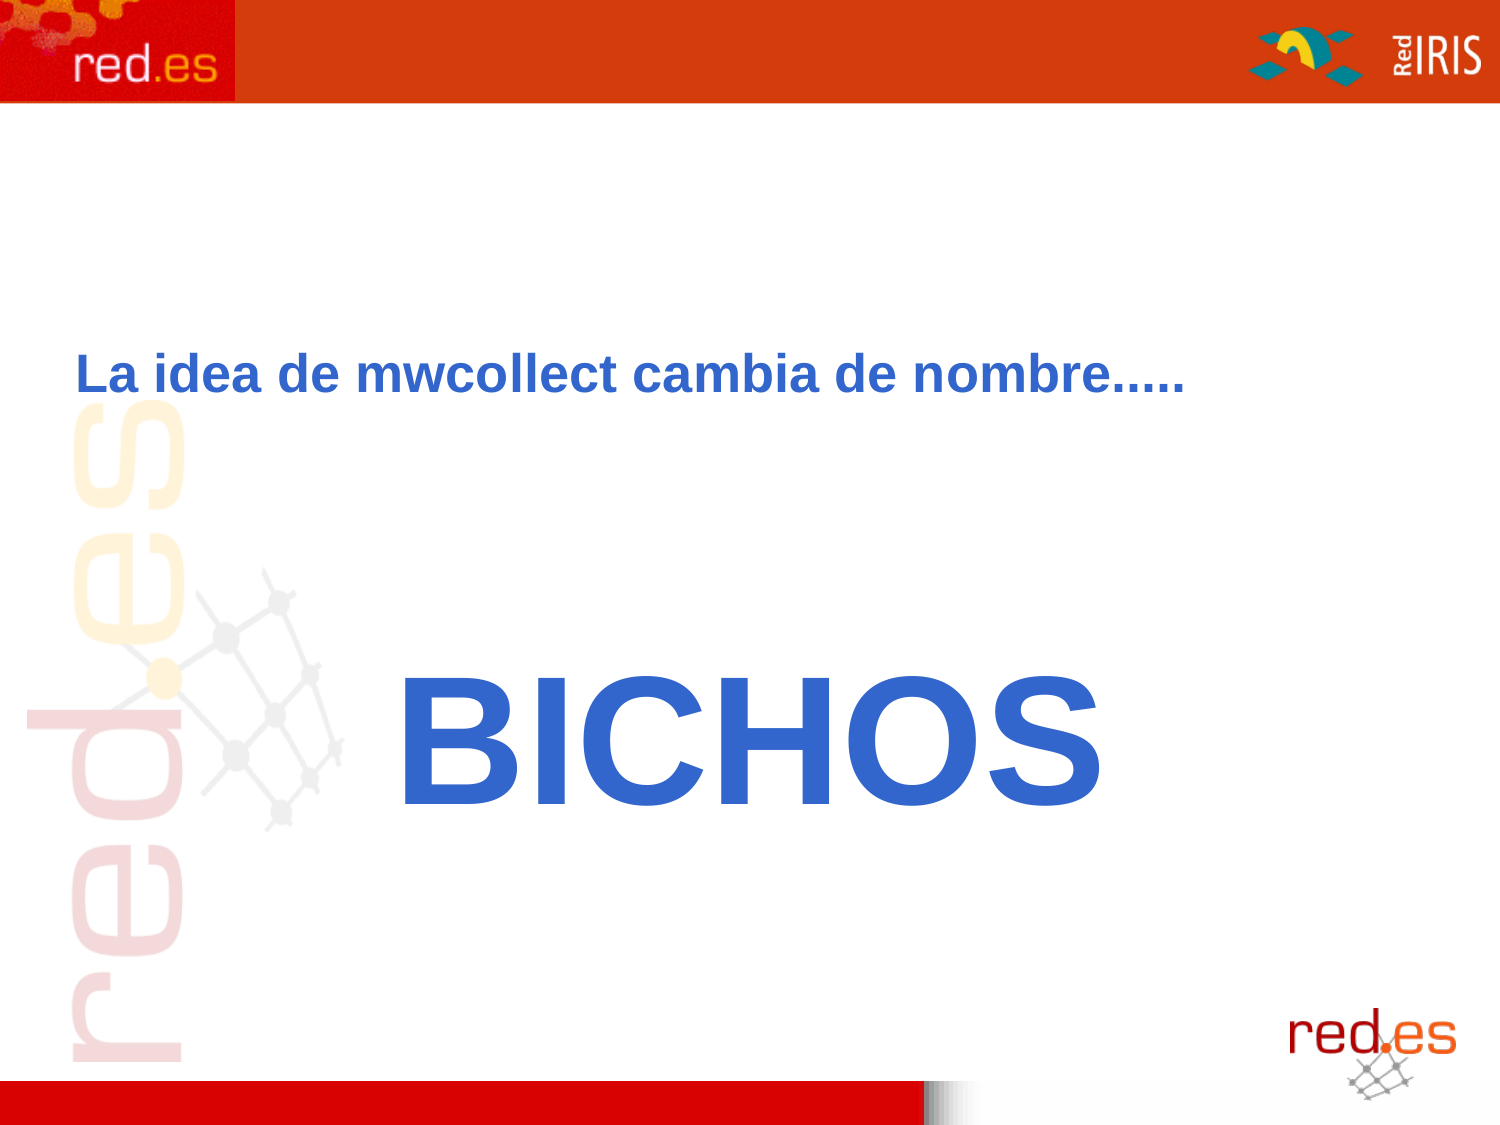

#
La idea de mwcollect cambia de nombre.....
BICHOS